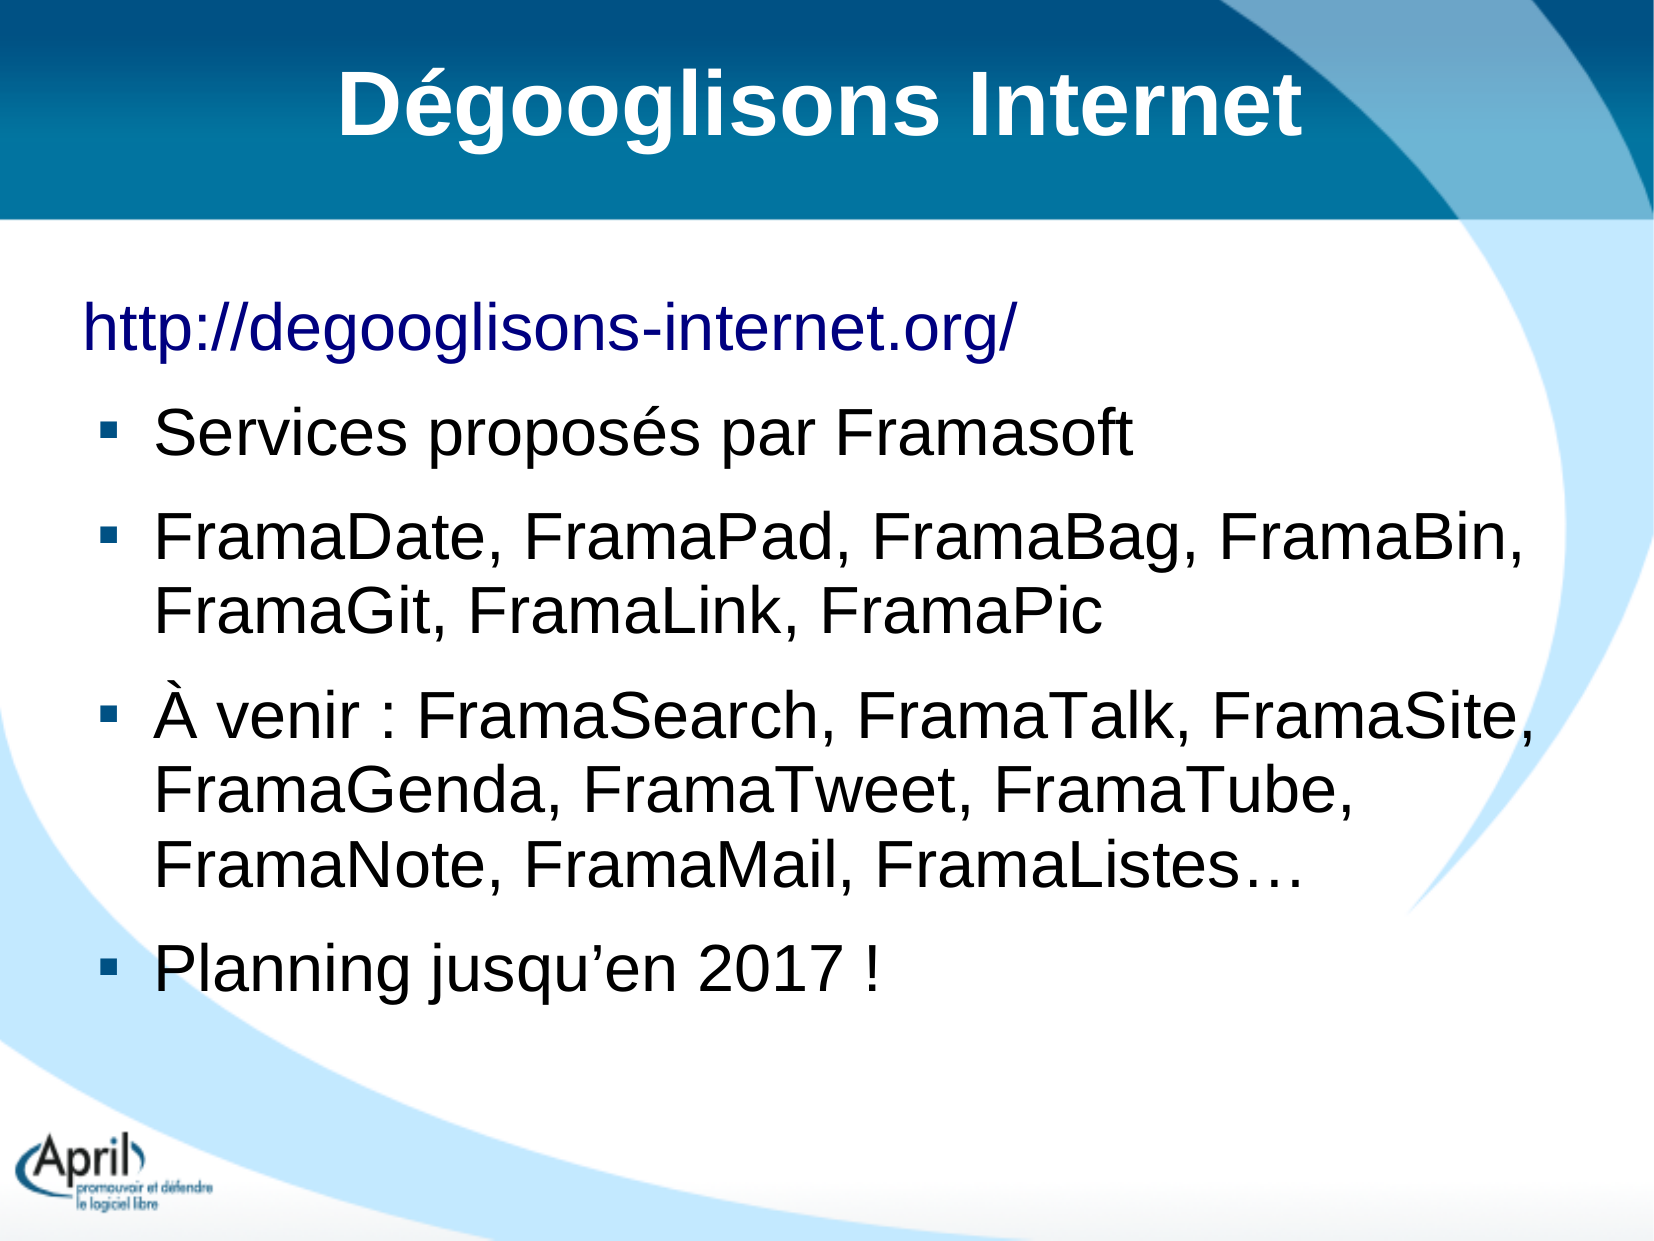

# Dégooglisons Internet
http://degooglisons-internet.org/
Services proposés par Framasoft
FramaDate, FramaPad, FramaBag, FramaBin, FramaGit, FramaLink, FramaPic
À venir : FramaSearch, FramaTalk, FramaSite, FramaGenda, FramaTweet, FramaTube, FramaNote, FramaMail, FramaListes…
Planning jusqu’en 2017 !